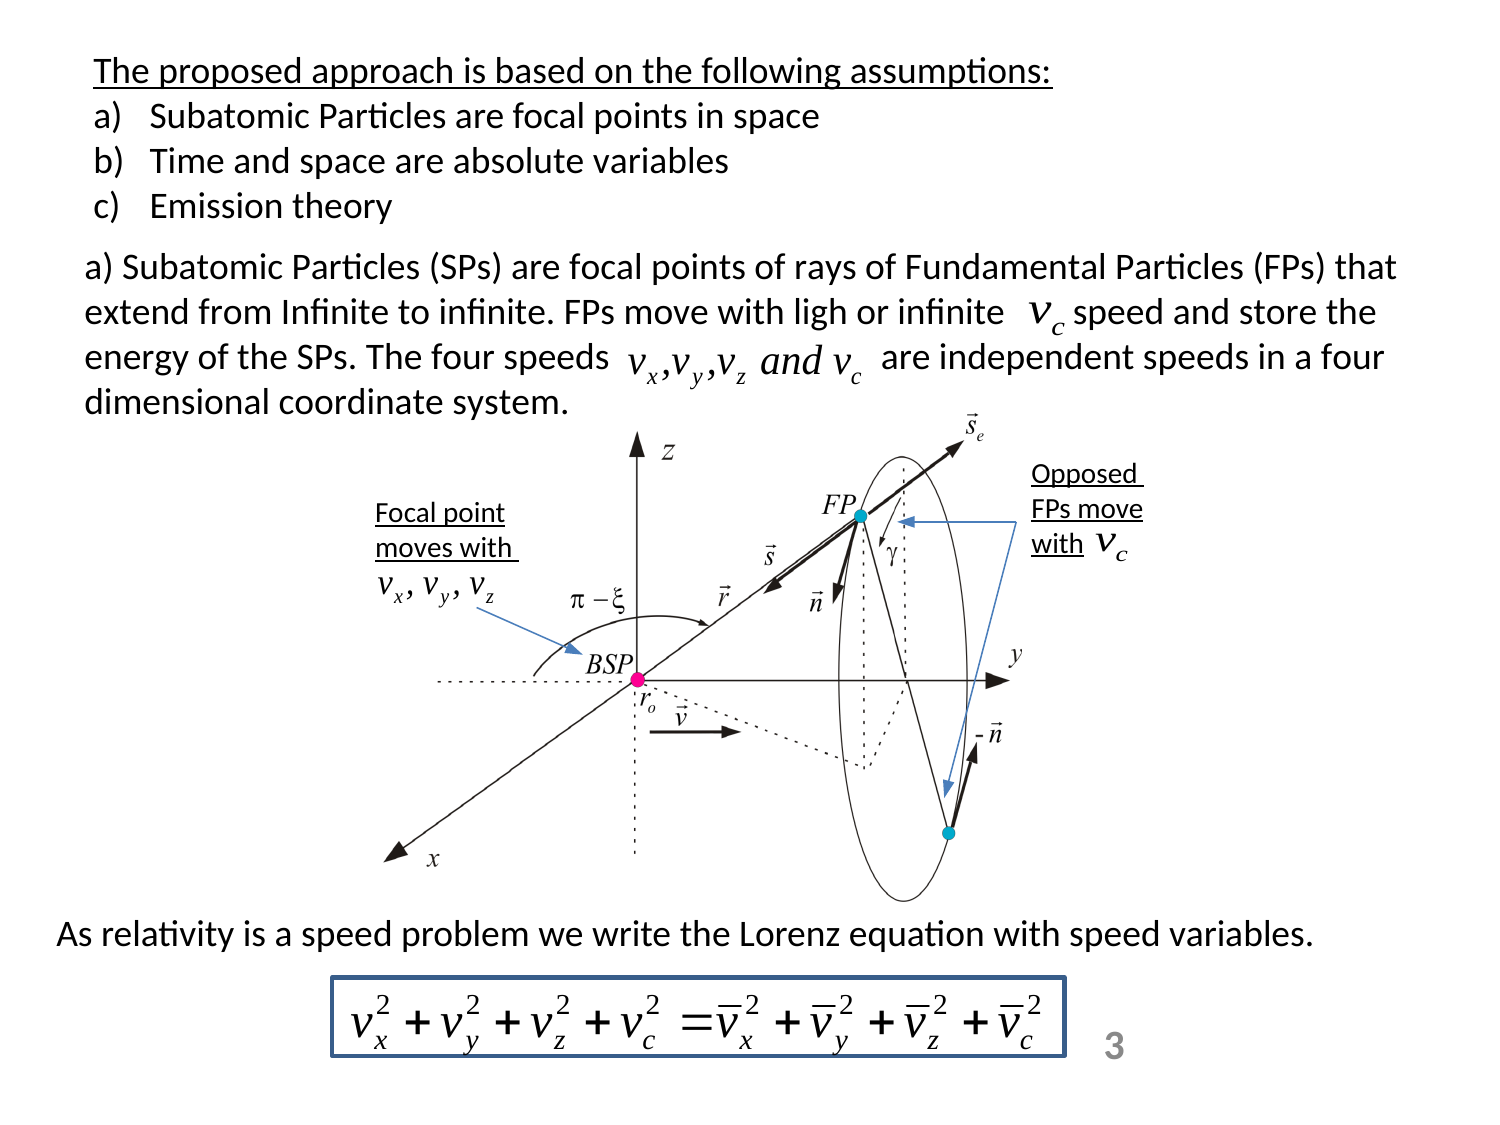

The proposed approach is based on the following assumptions:
Subatomic Particles are focal points in space
Time and space are absolute variables
Emission theory
a) Subatomic Particles (SPs) are focal points of rays of Fundamental Particles (FPs) that extend from Infinite to infinite. FPs move with ligh or infinite speed and store the energy of the SPs. The four speeds are independent speeds in a four dimensional coordinate system.
Opposed
FPs move
with
Focal point
moves with
As relativity is a speed problem we write the Lorenz equation with speed variables.
v
2